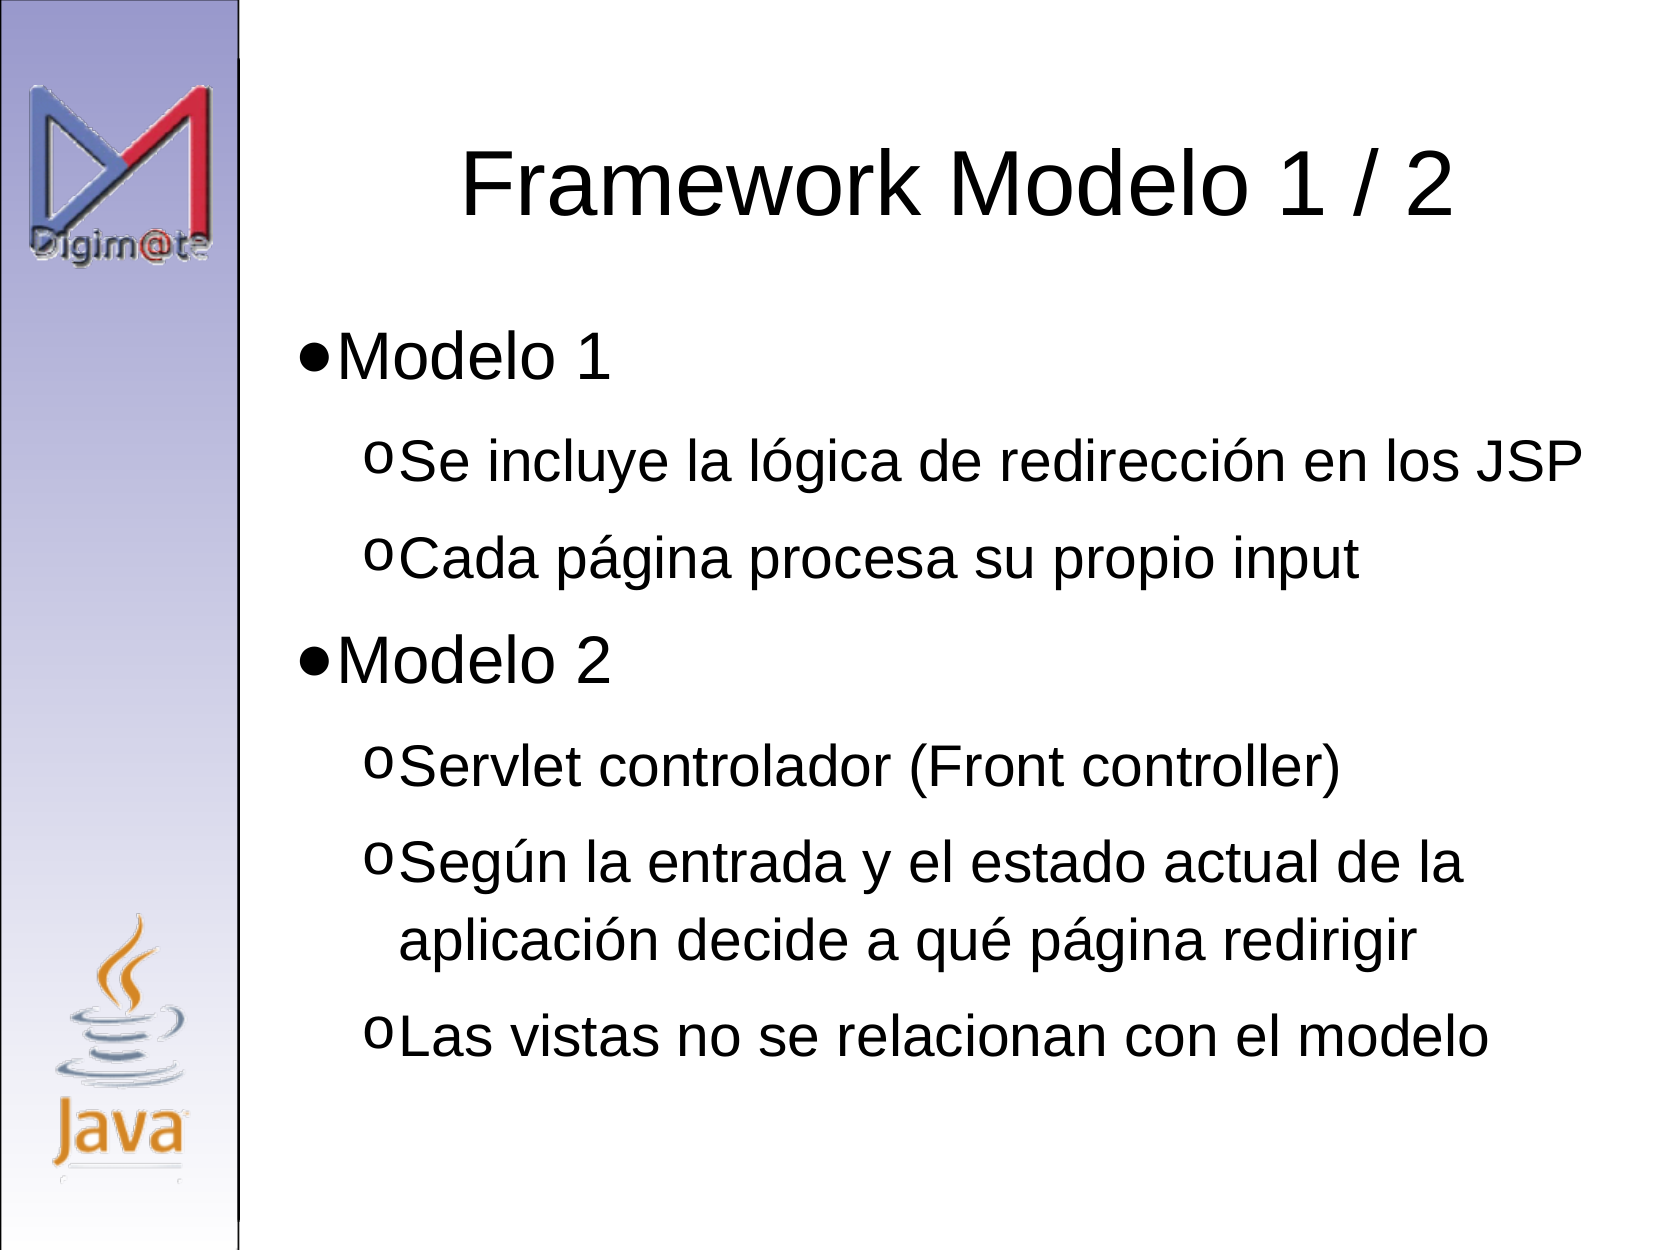

# Framework Modelo 1 / 2
Modelo 1
Se incluye la lógica de redirección en los JSP
Cada página procesa su propio input
Modelo 2
Servlet controlador (Front controller)
Según la entrada y el estado actual de la aplicación decide a qué página redirigir
Las vistas no se relacionan con el modelo